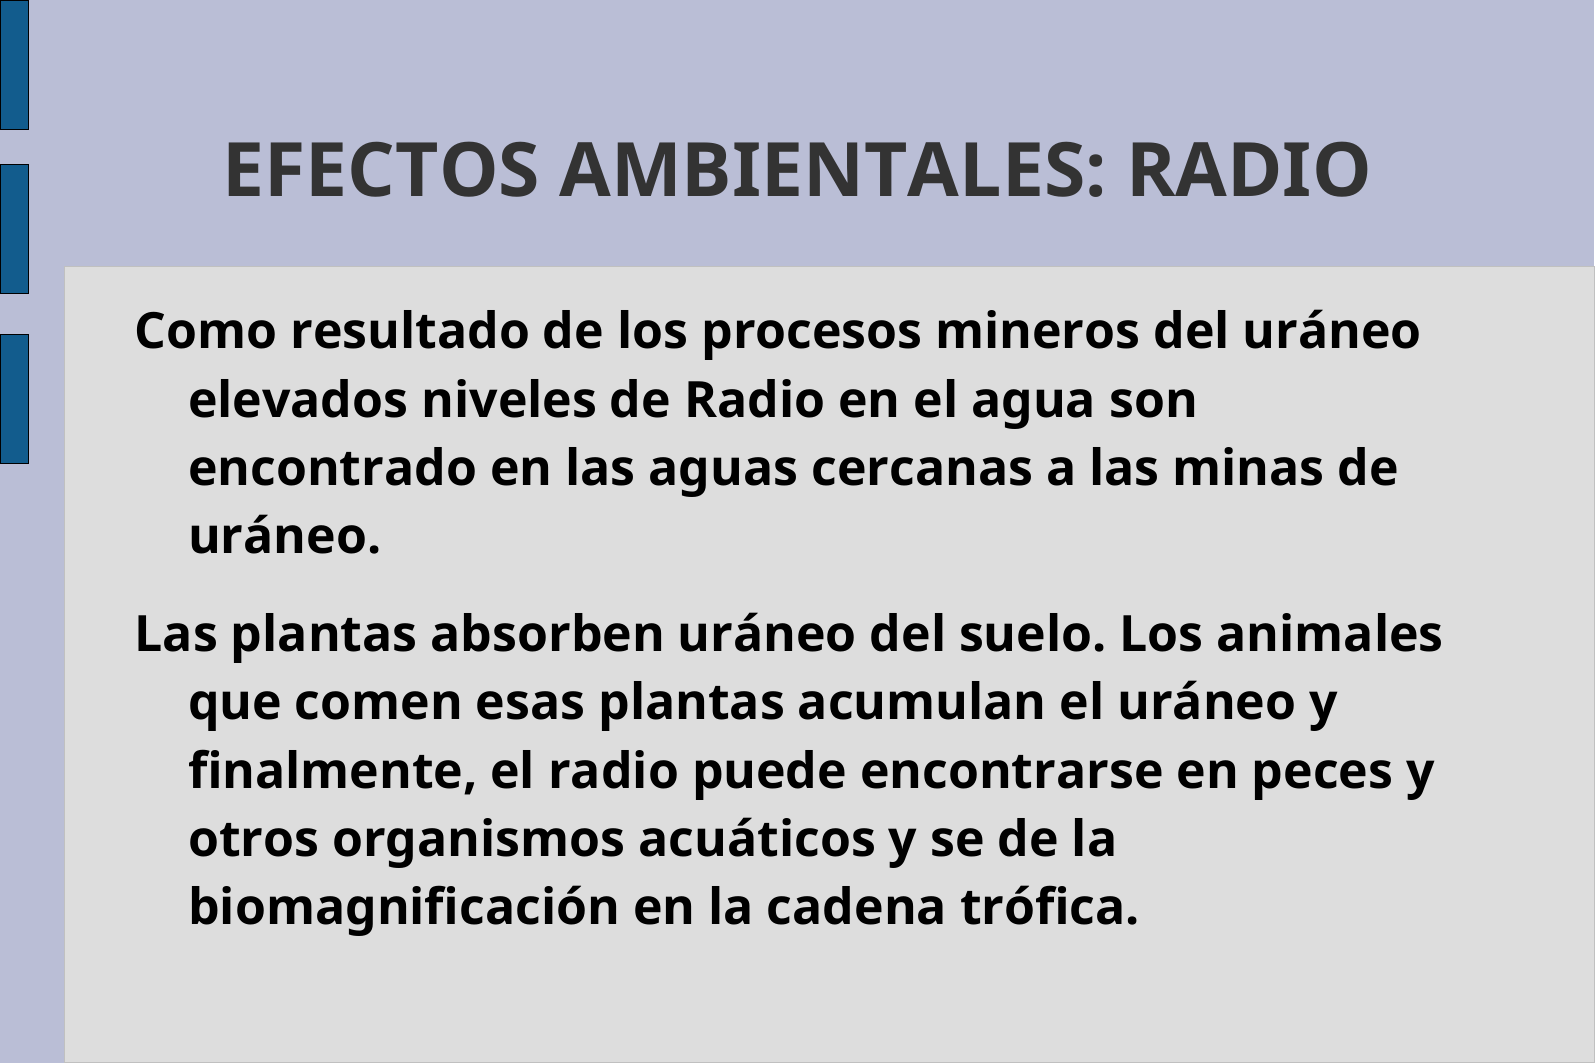

# EFECTOS AMBIENTALES: RADIO
Como resultado de los procesos mineros del uráneo elevados niveles de Radio en el agua son encontrado en las aguas cercanas a las minas de uráneo.
Las plantas absorben uráneo del suelo. Los animales que comen esas plantas acumulan el uráneo y finalmente, el radio puede encontrarse en peces y otros organismos acuáticos y se de la biomagnificación en la cadena trófica.